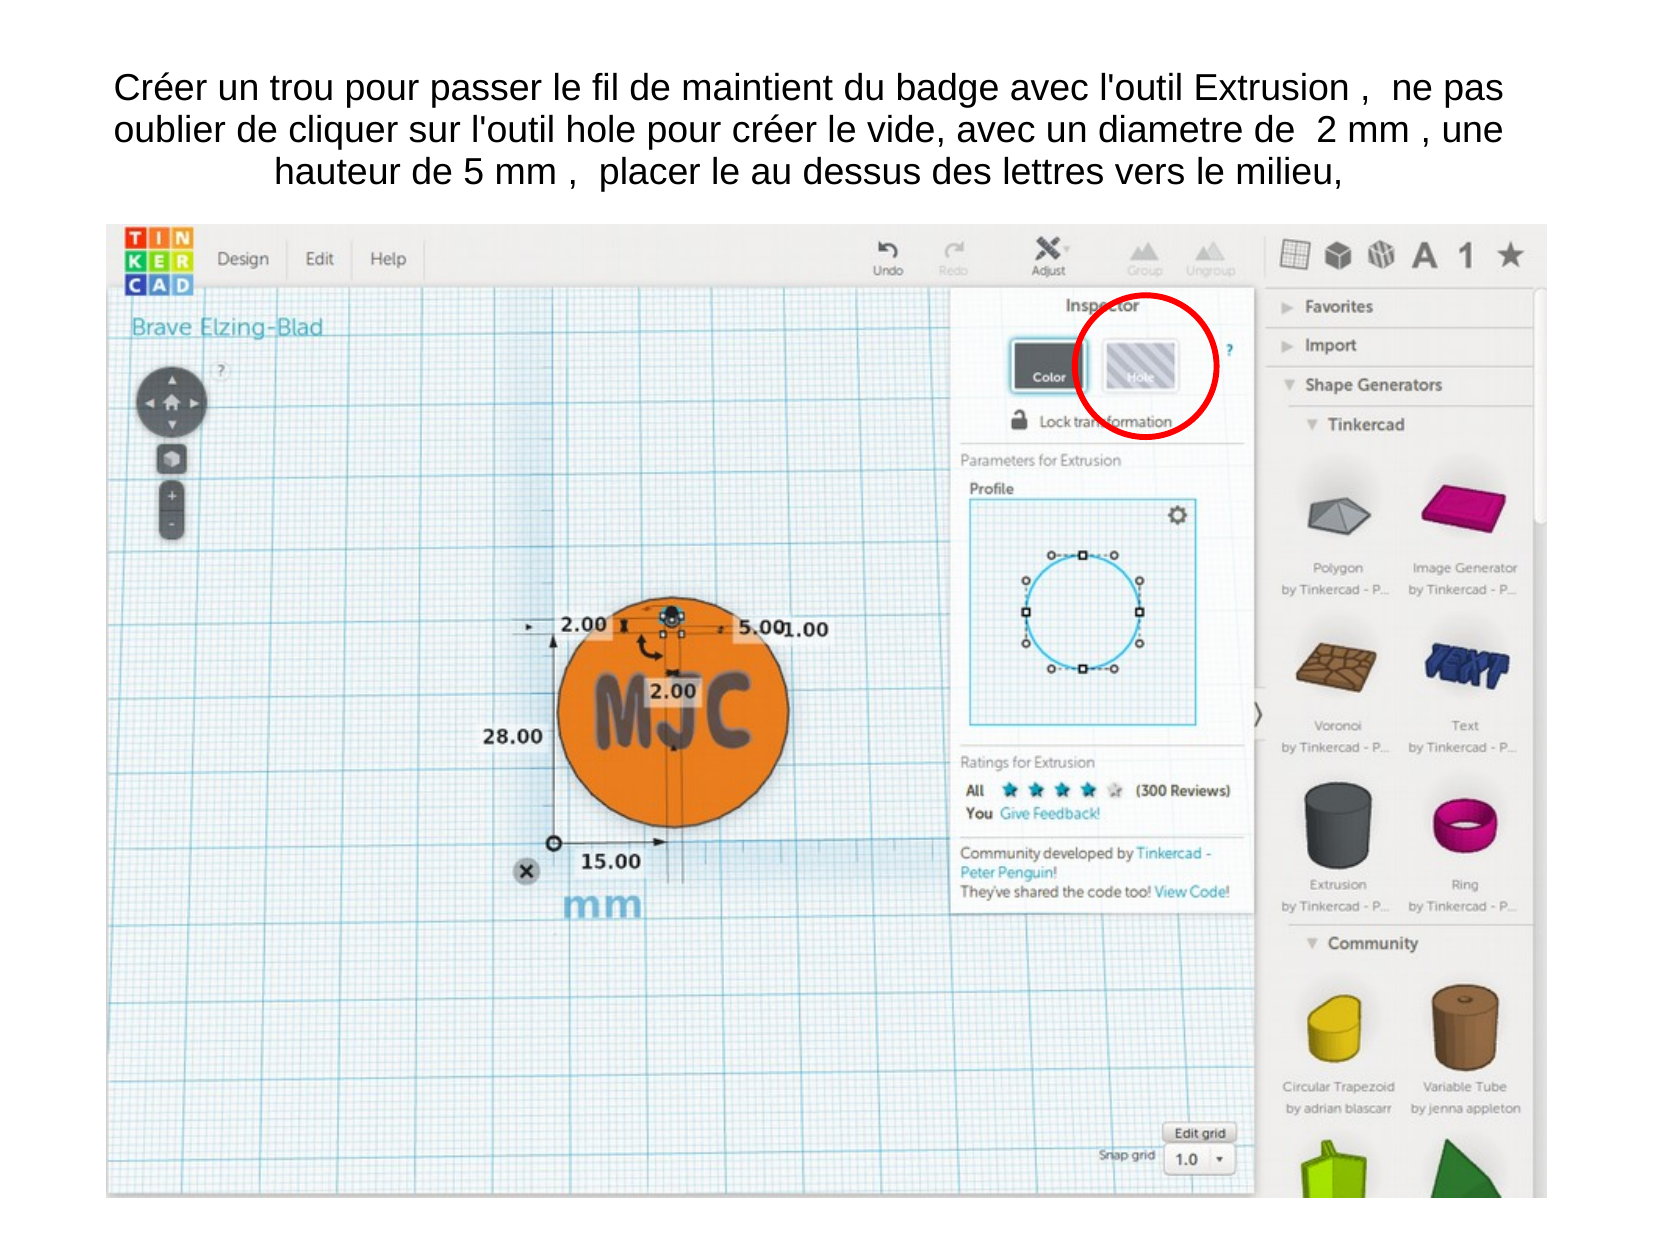

Créer un trou pour passer le fil de maintient du badge avec l'outil Extrusion , ne pas oublier de cliquer sur l'outil hole pour créer le vide, avec un diametre de 2 mm , une hauteur de 5 mm , placer le au dessus des lettres vers le milieu,